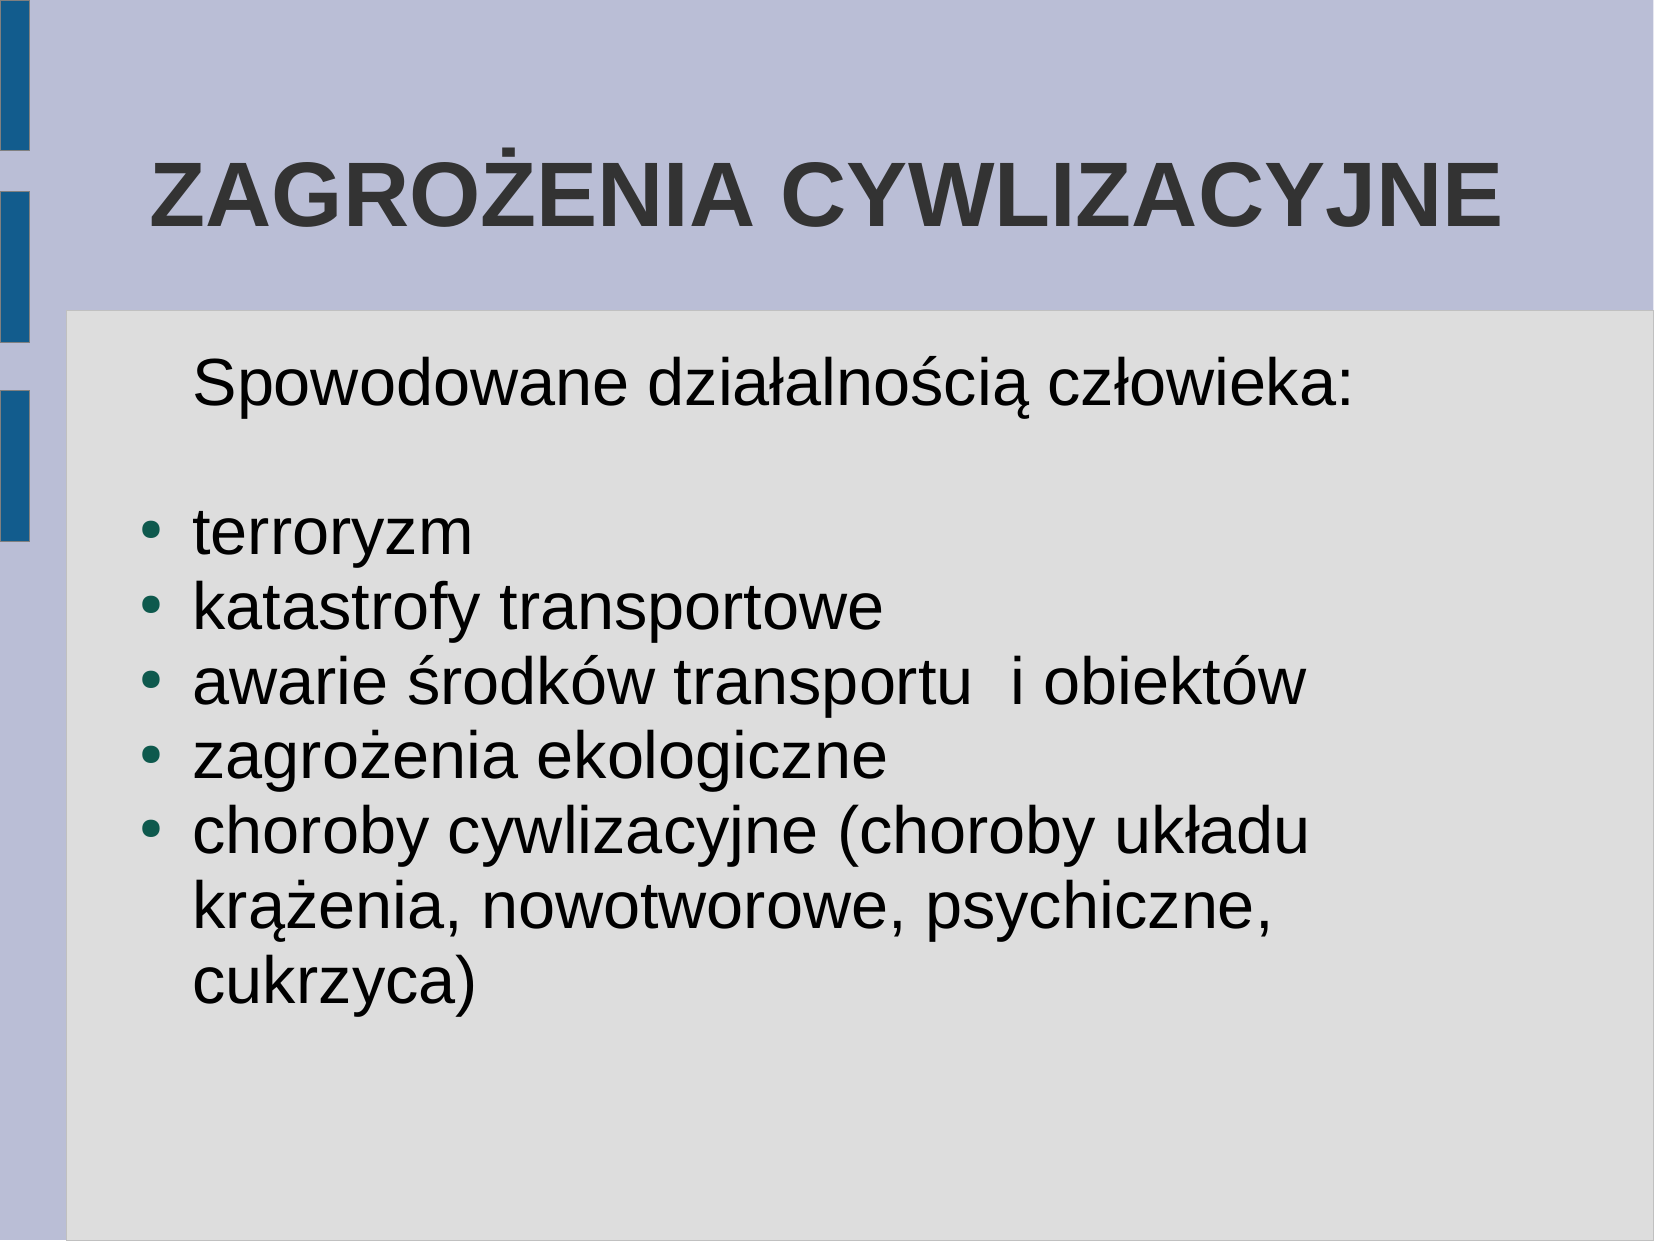

# ZAGROŻENIA CYWLIZACYJNE
Spowodowane działalnością człowieka:
terroryzm
katastrofy transportowe
awarie środków transportu i obiektów
zagrożenia ekologiczne
choroby cywlizacyjne (choroby układu krążenia, nowotworowe, psychiczne, cukrzyca)